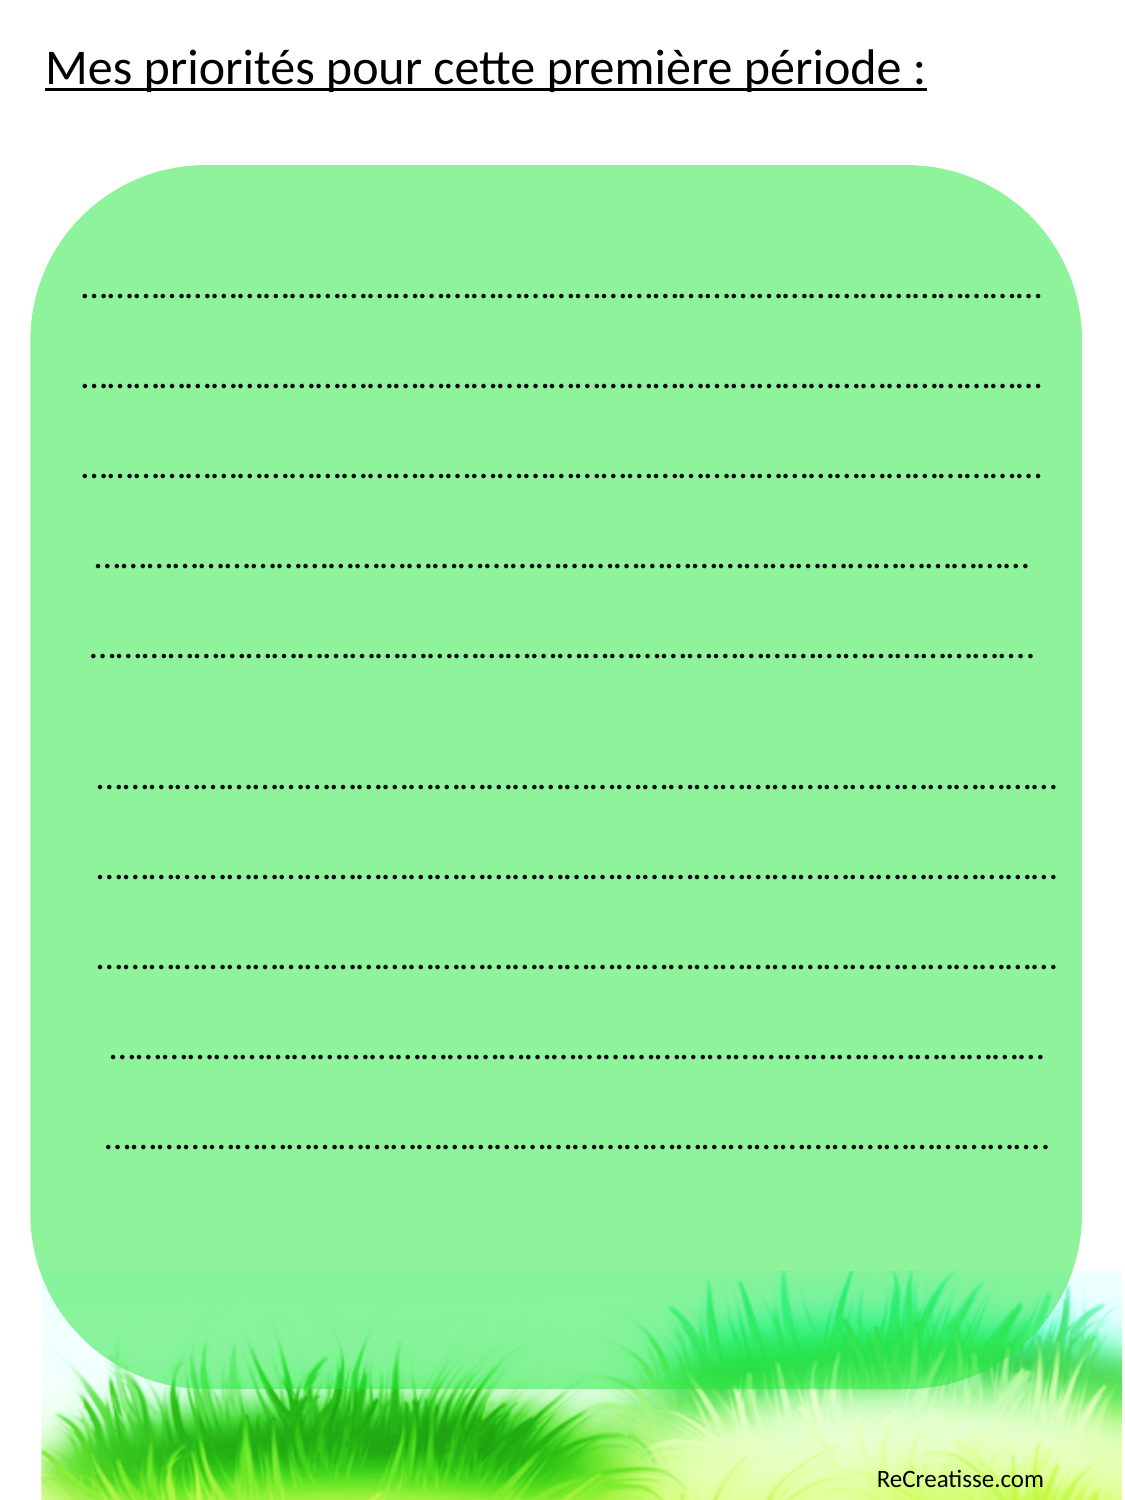

Mes priorités pour cette première période :
…………………………………………………………………………………………………
…………………………………………………………………………………………………
…………………………………………………………………………………………………
………………………………………………………………………………………………
……………………………………………………………………………………………….
…………………………………………………………………………………………………
…………………………………………………………………………………………………
…………………………………………………………………………………………………
………………………………………………………………………………………………
……………………………………………………………………………………………….
ReCreatisse.com